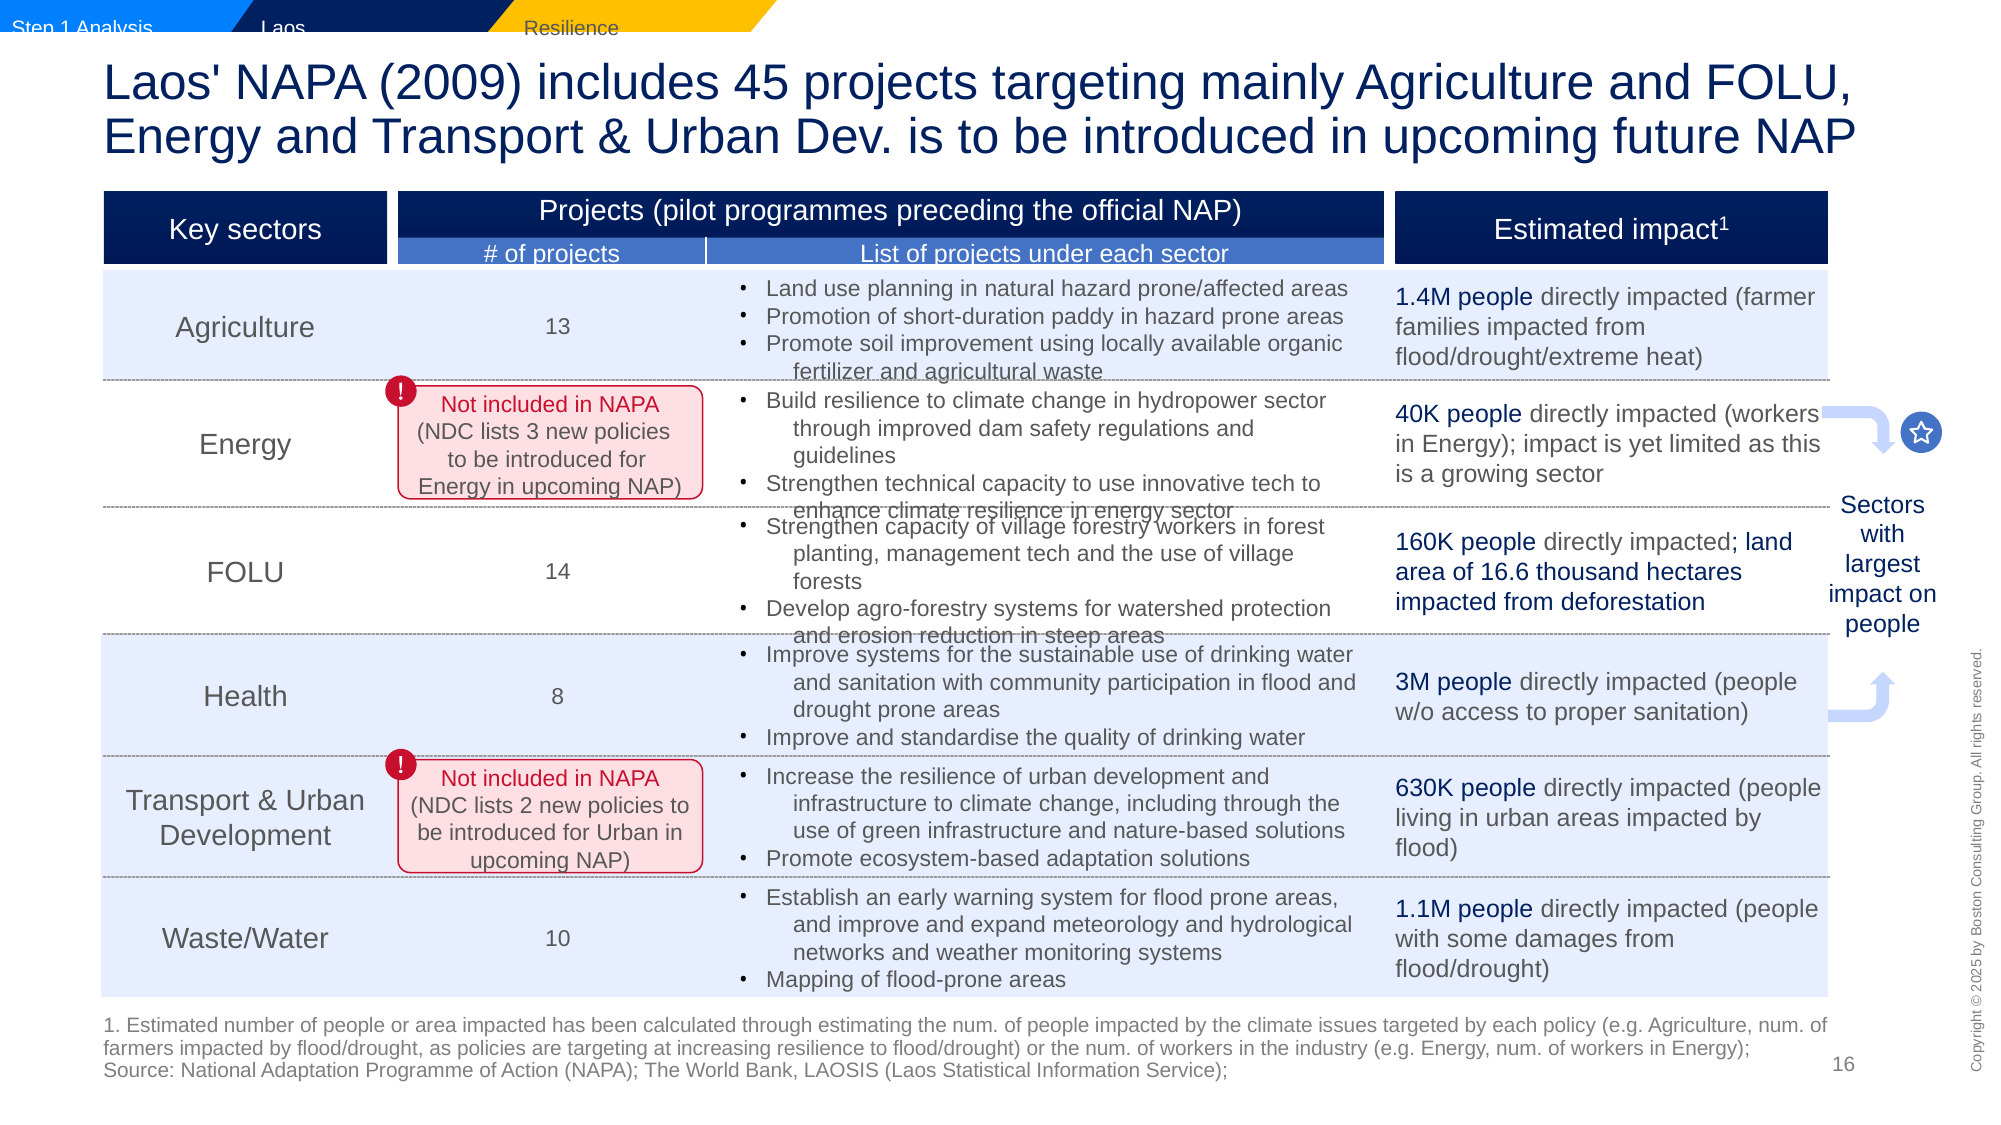

Step 1 Analysis
Laos
Resilience
# Laos' NAPA (2009) includes 45 projects targeting mainly Agriculture and FOLU, Energy and Transport & Urban Dev. is to be introduced in upcoming future NAP
Key sectors
Projects (pilot programmes preceding the official NAP)
Estimated impact1
# of projects
List of projects under each sector
Agriculture
13
Land use planning in natural hazard prone/affected areas
Promotion of short-duration paddy in hazard prone areas
Promote soil improvement using locally available organic fertilizer and agricultural waste
1.4M people directly impacted (farmer families impacted from flood/drought/extreme heat)
Energy
Not included in NAPA
(NDC lists 3 new policies
to be introduced for
Energy in upcoming NAP)
Build resilience to climate change in hydropower sector through improved dam safety regulations and guidelines
Strengthen technical capacity to use innovative tech to enhance climate resilience in energy sector
40K people directly impacted (workers in Energy); impact is yet limited as this is a growing sector
Sectors with largest impact on people
FOLU
14
Strengthen capacity of village forestry workers in forest planting, management tech and the use of village forests
Develop agro-forestry systems for watershed protection and erosion reduction in steep areas
160K people directly impacted; land area of 16.6 thousand hectares impacted from deforestation
Health
8
Improve systems for the sustainable use of drinking water and sanitation with community participation in flood and drought prone areas
Improve and standardise the quality of drinking water
3M people directly impacted (people w/o access to proper sanitation)
Transport & Urban Development
Increase the resilience of urban development and infrastructure to climate change, including through the use of green infrastructure and nature-based solutions
Promote ecosystem-based adaptation solutions
630K people directly impacted (people living in urban areas impacted by flood)
Not included in NAPA
(NDC lists 2 new policies to be introduced for Urban in upcoming NAP)
Waste/Water
10
Establish an early warning system for flood prone areas, and improve and expand meteorology and hydrological networks and weather monitoring systems
Mapping of flood-prone areas
1.1M people directly impacted (people with some damages from flood/drought)
1. Estimated number of people or area impacted has been calculated through estimating the num. of people impacted by the climate issues targeted by each policy (e.g. Agriculture, num. of farmers impacted by flood/drought, as policies are targeting at increasing resilience to flood/drought) or the num. of workers in the industry (e.g. Energy, num. of workers in Energy);
Source: National Adaptation Programme of Action (NAPA); The World Bank, LAOSIS (Laos Statistical Information Service);